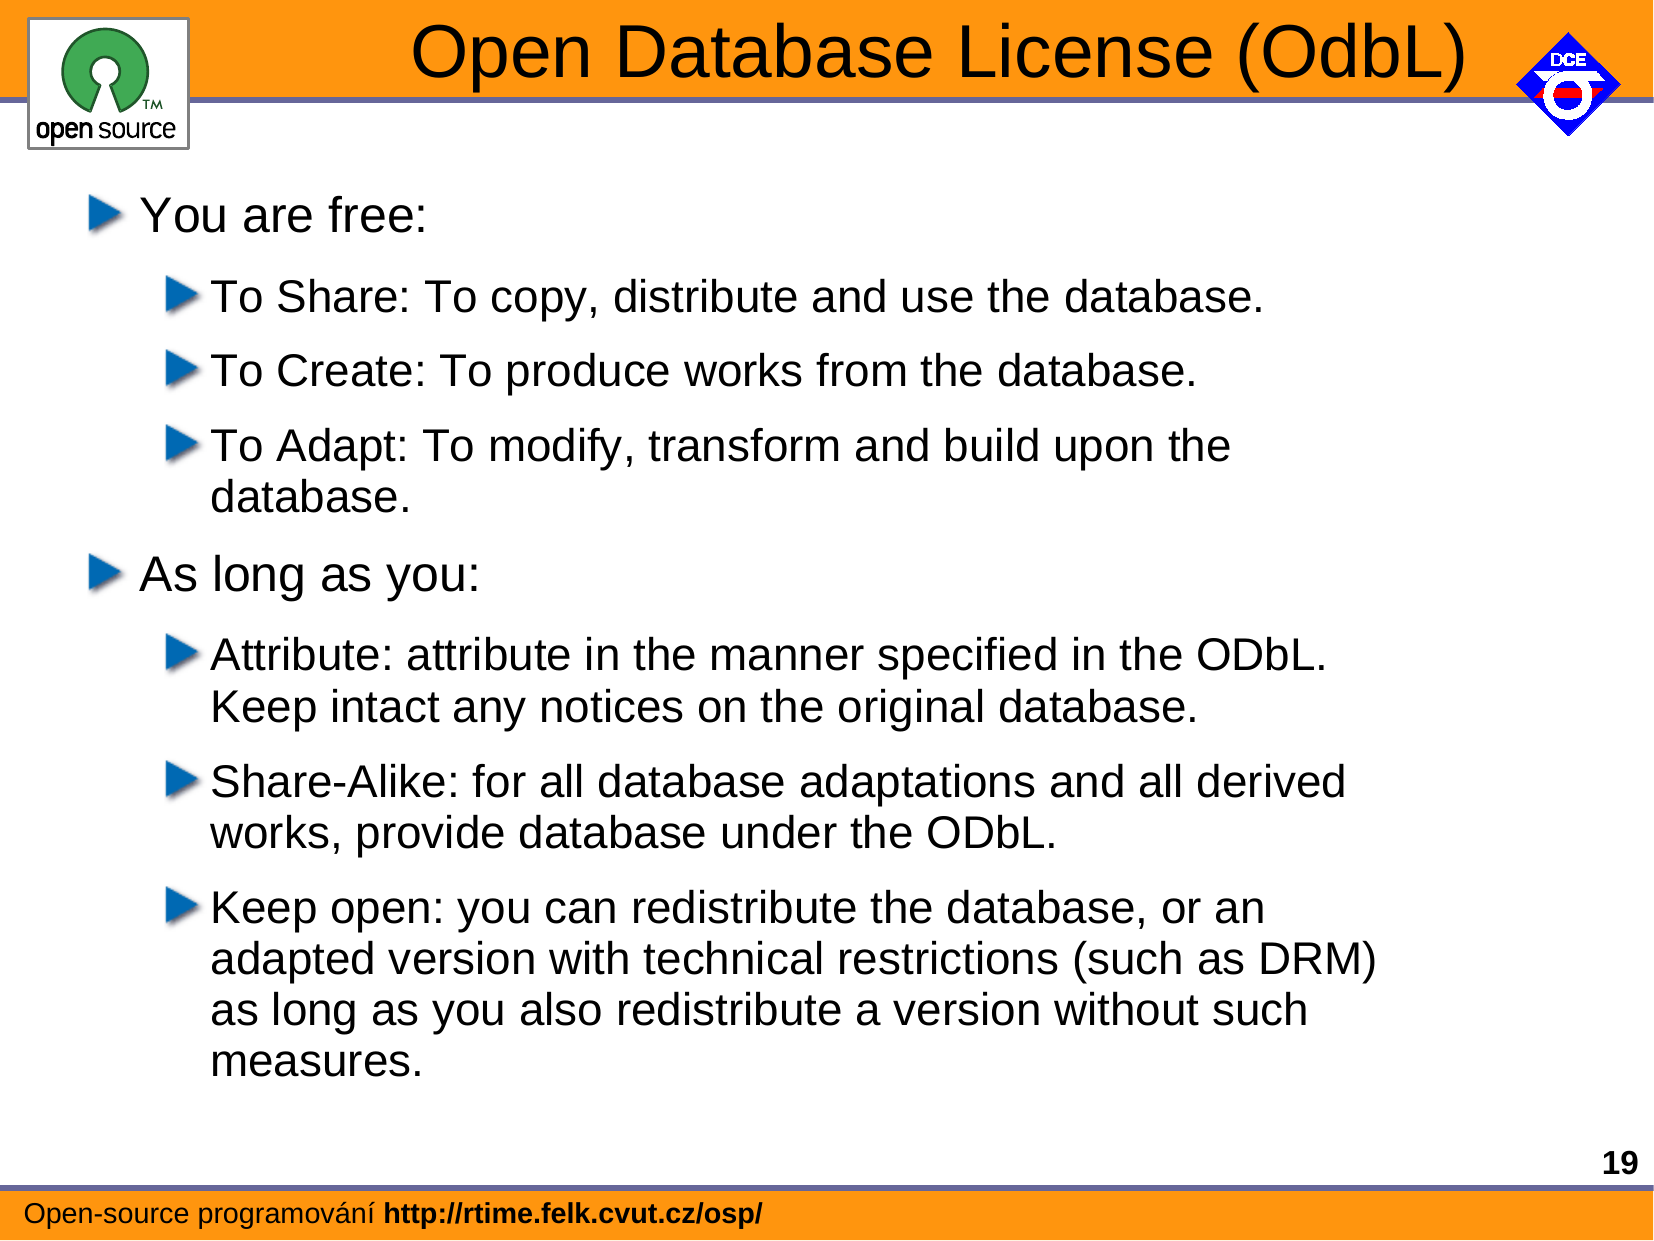

# Open Database License (OdbL)
You are free:
To Share: To copy, distribute and use the database.
To Create: To produce works from the database.
To Adapt: To modify, transform and build upon the database.
As long as you:
Attribute: attribute in the manner specified in the ODbL. Keep intact any notices on the original database.
Share-Alike: for all database adaptations and all derived works, provide database under the ODbL.
Keep open: you can redistribute the database, or an adapted version with technical restrictions (such as DRM) as long as you also redistribute a version without such measures.